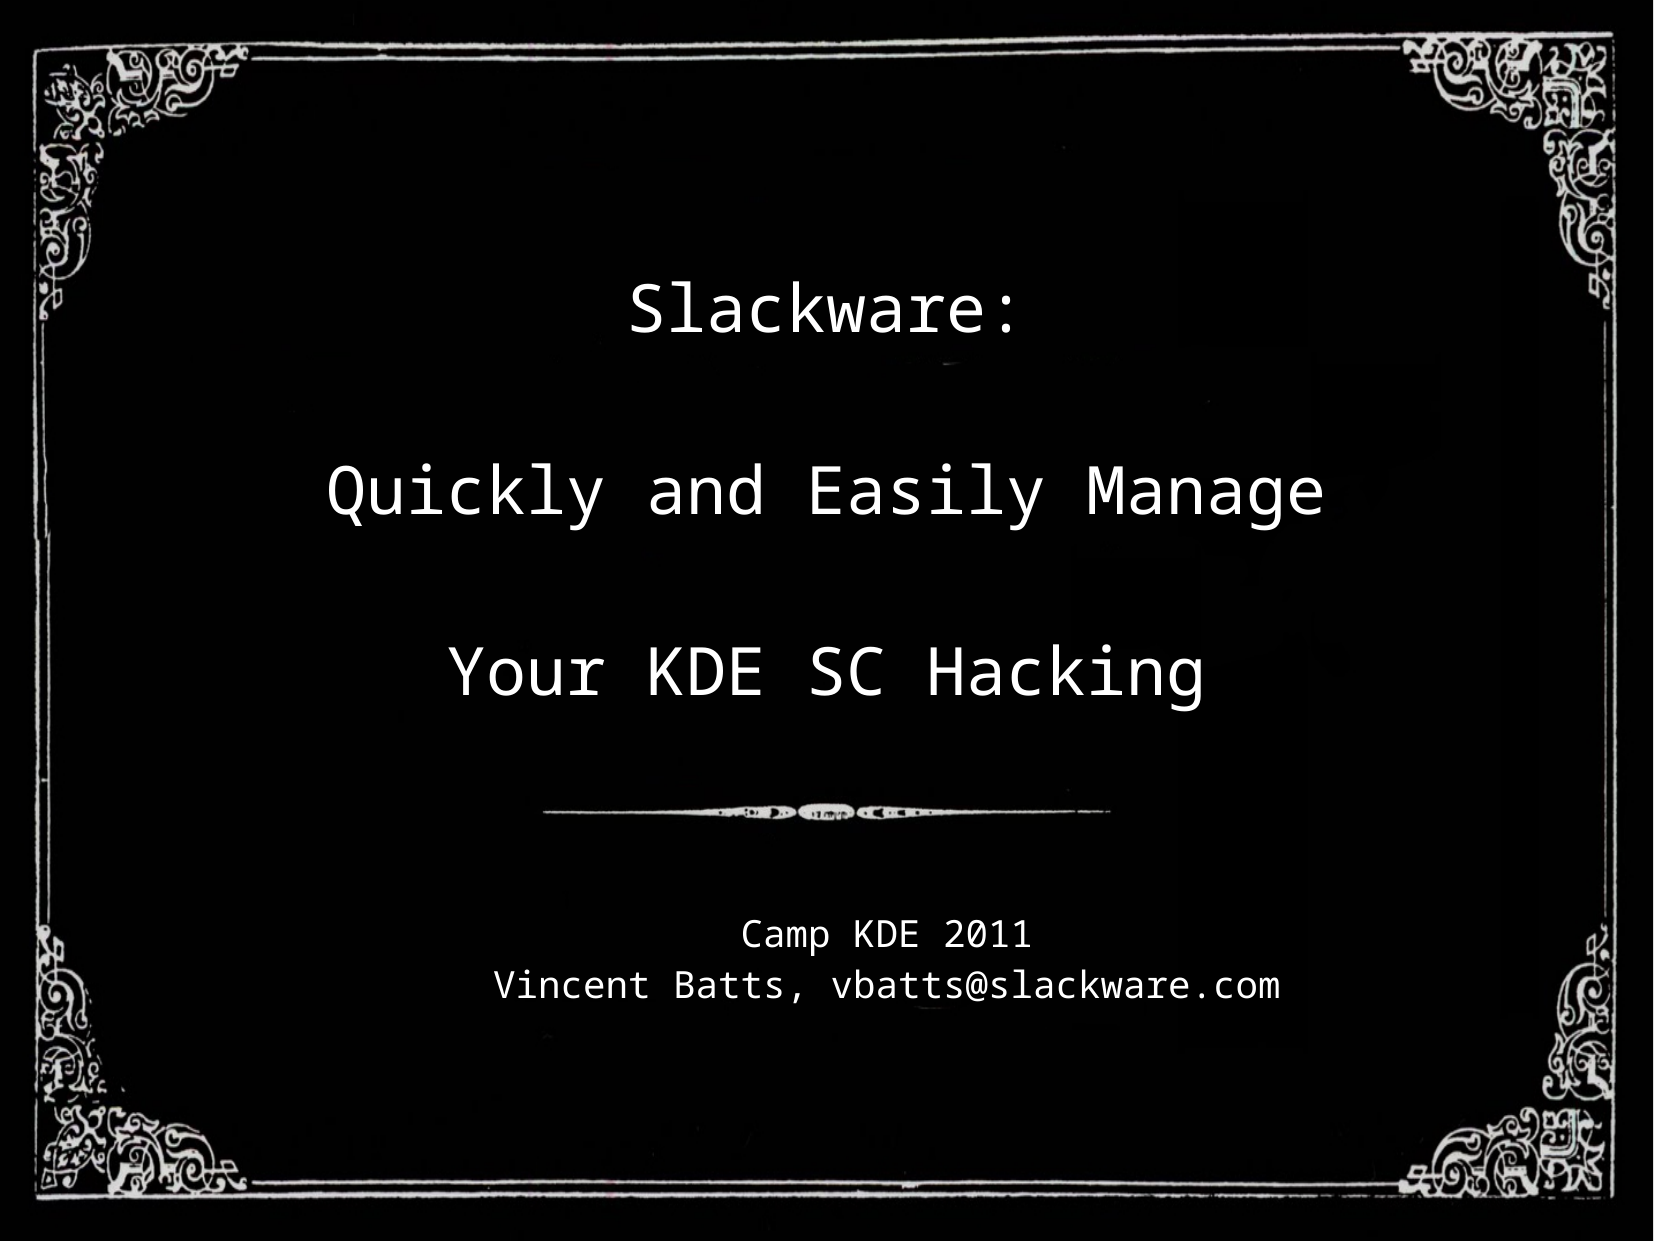

# Slackware:
Quickly and Easily Manage
Your KDE SC Hacking
Camp KDE 2011
Vincent Batts, vbatts@slackware.com